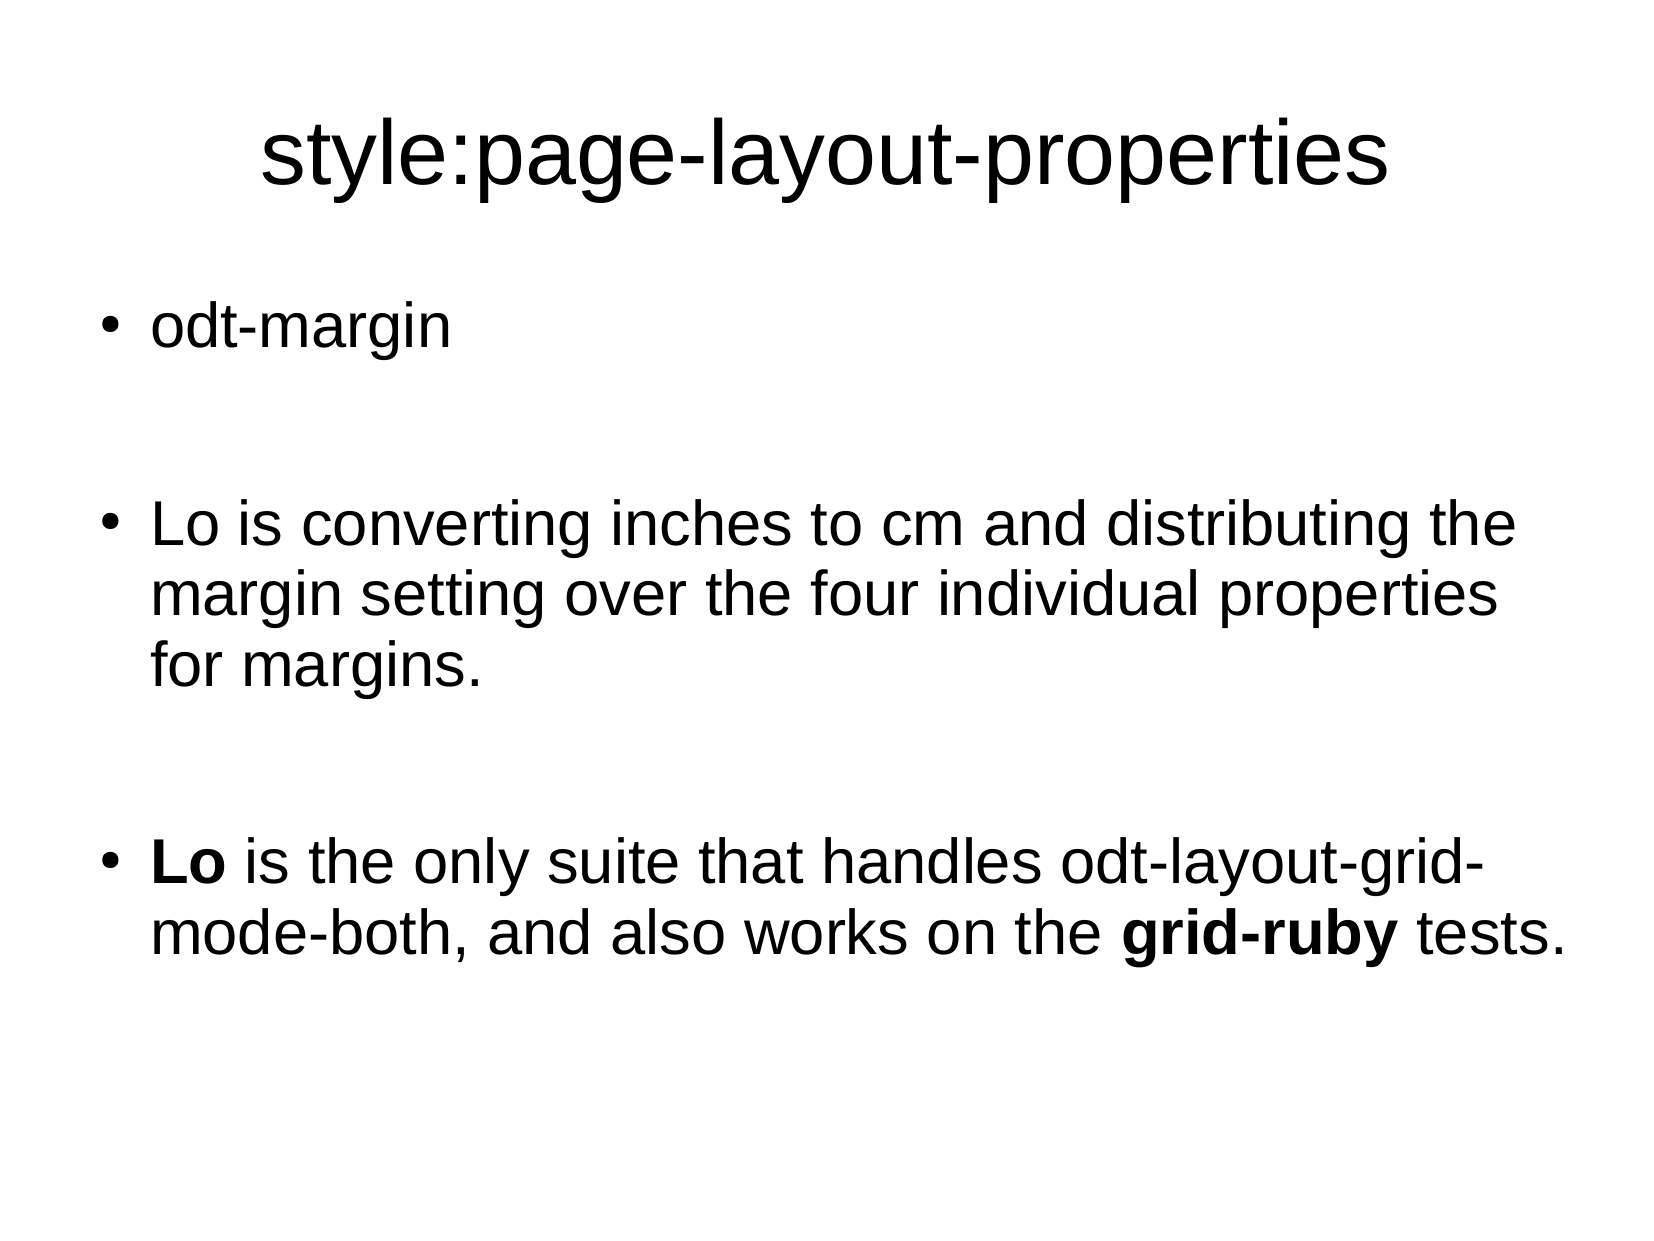

# style:page-layout-properties
odt-margin
Lo is converting inches to cm and distributing the margin setting over the four individual properties for margins.
Lo is the only suite that handles odt-layout-grid-mode-both, and also works on the grid-ruby tests.